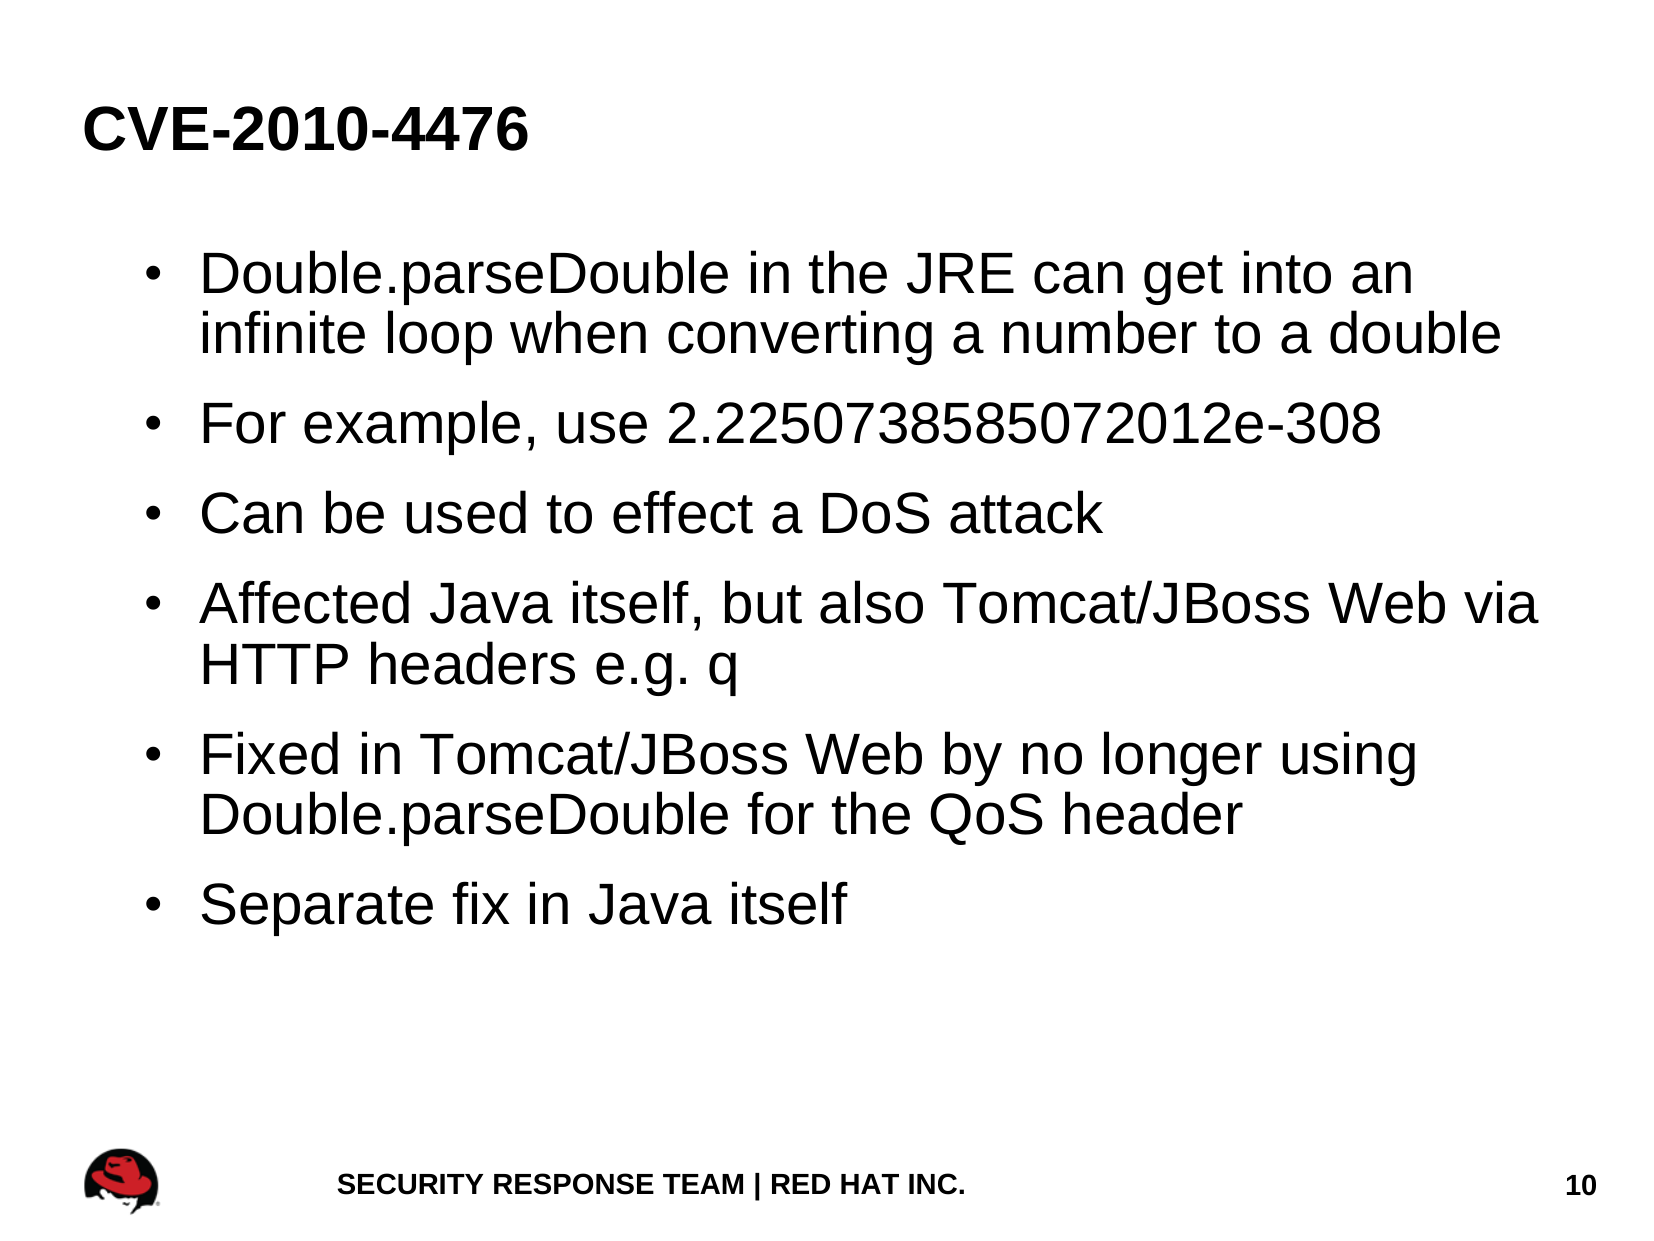

# CVE-2010-4476
Double.parseDouble in the JRE can get into an infinite loop when converting a number to a double
For example, use 2.2250738585072012e-308
Can be used to effect a DoS attack
Affected Java itself, but also Tomcat/JBoss Web via HTTP headers e.g. q
Fixed in Tomcat/JBoss Web by no longer using Double.parseDouble for the QoS header
Separate fix in Java itself